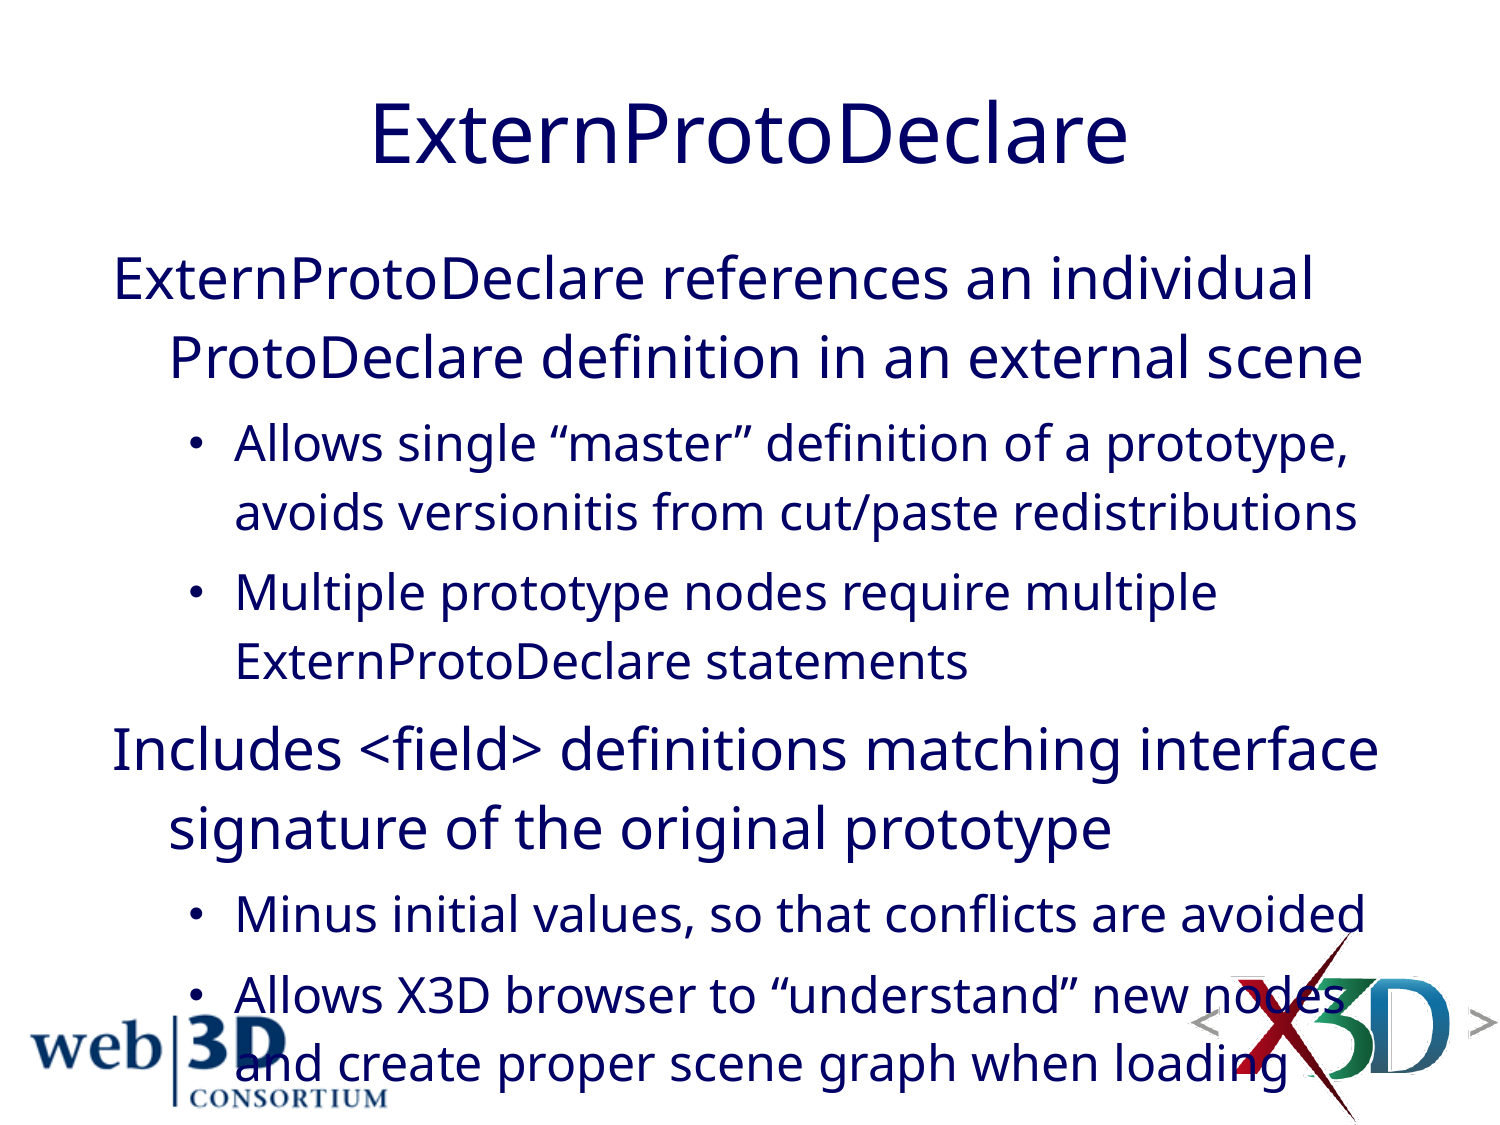

# ExternProtoDeclare
ExternProtoDeclare references an individual ProtoDeclare definition in an external scene
Allows single “master” definition of a prototype, avoids versionitis from cut/paste redistributions
Multiple prototype nodes require multiple ExternProtoDeclare statements
Includes <field> definitions matching interface signature of the original prototype
Minus initial values, so that conflicts are avoided
Allows X3D browser to “understand” new nodes and create proper scene graph when loading